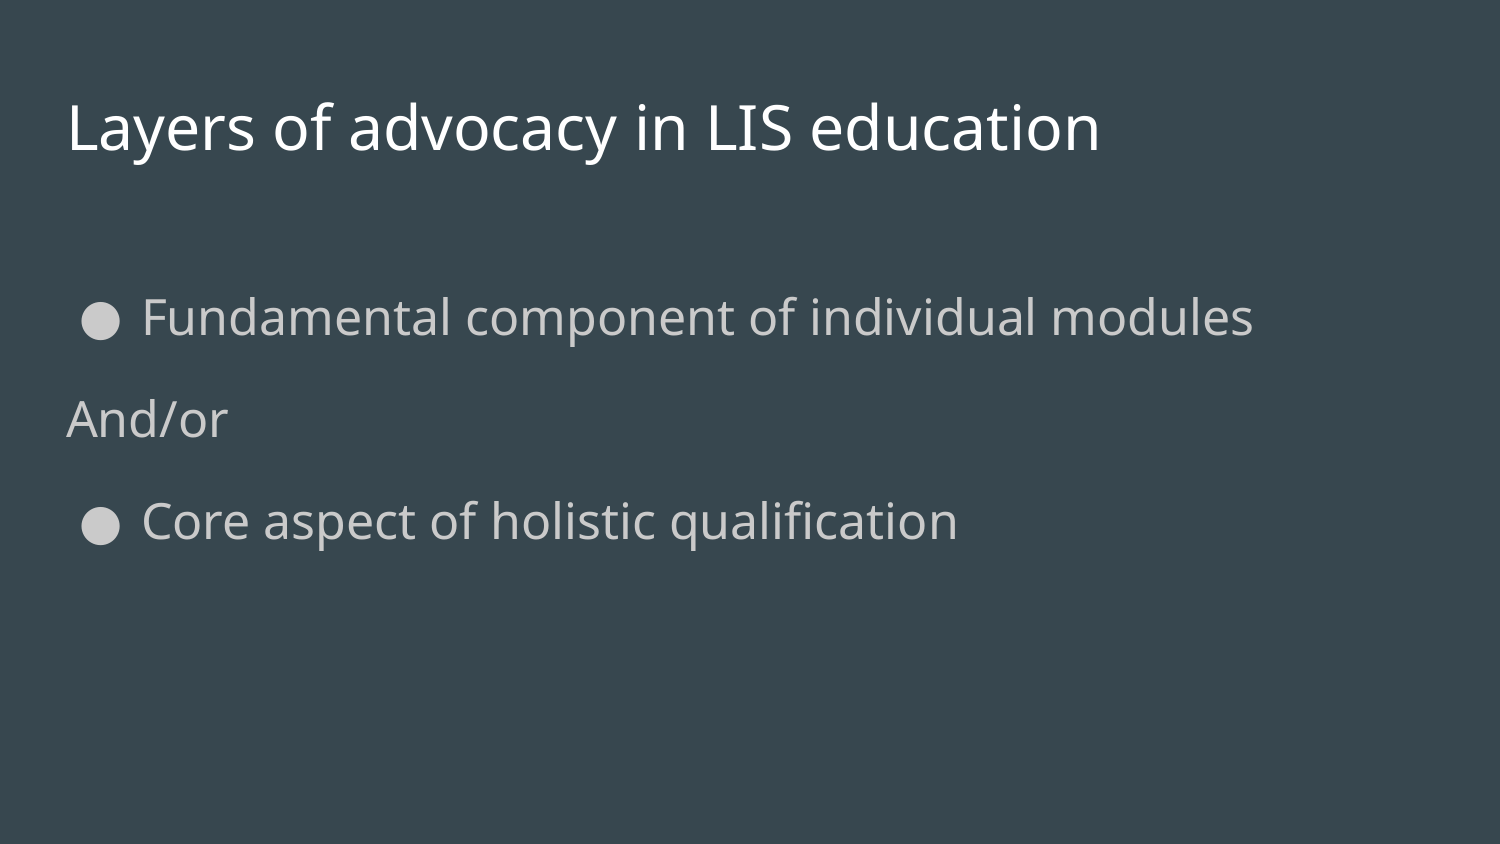

# Layers of advocacy in LIS education
Fundamental component of individual modules
And/or
Core aspect of holistic qualification